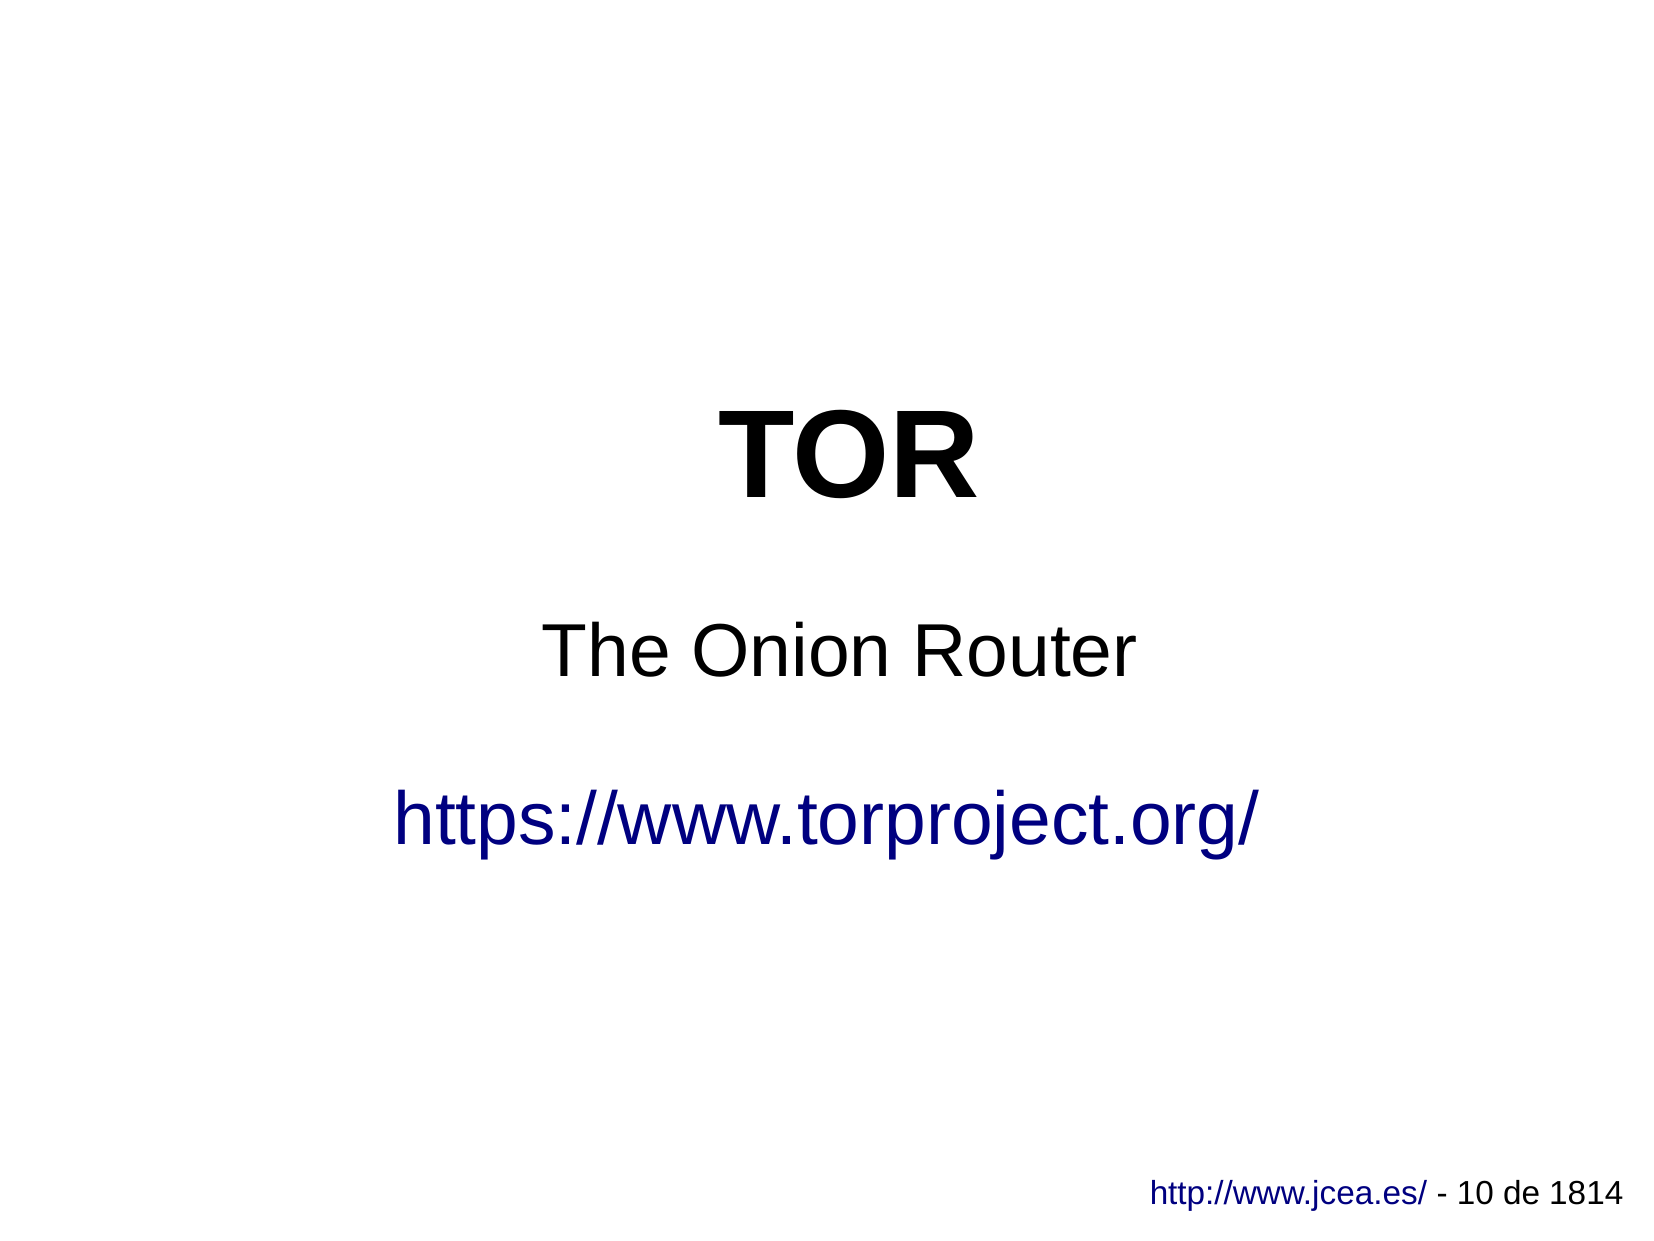

# TOR
The Onion Router
https://www.torproject.org/
http://www.jcea.es/ - 10 de 1814